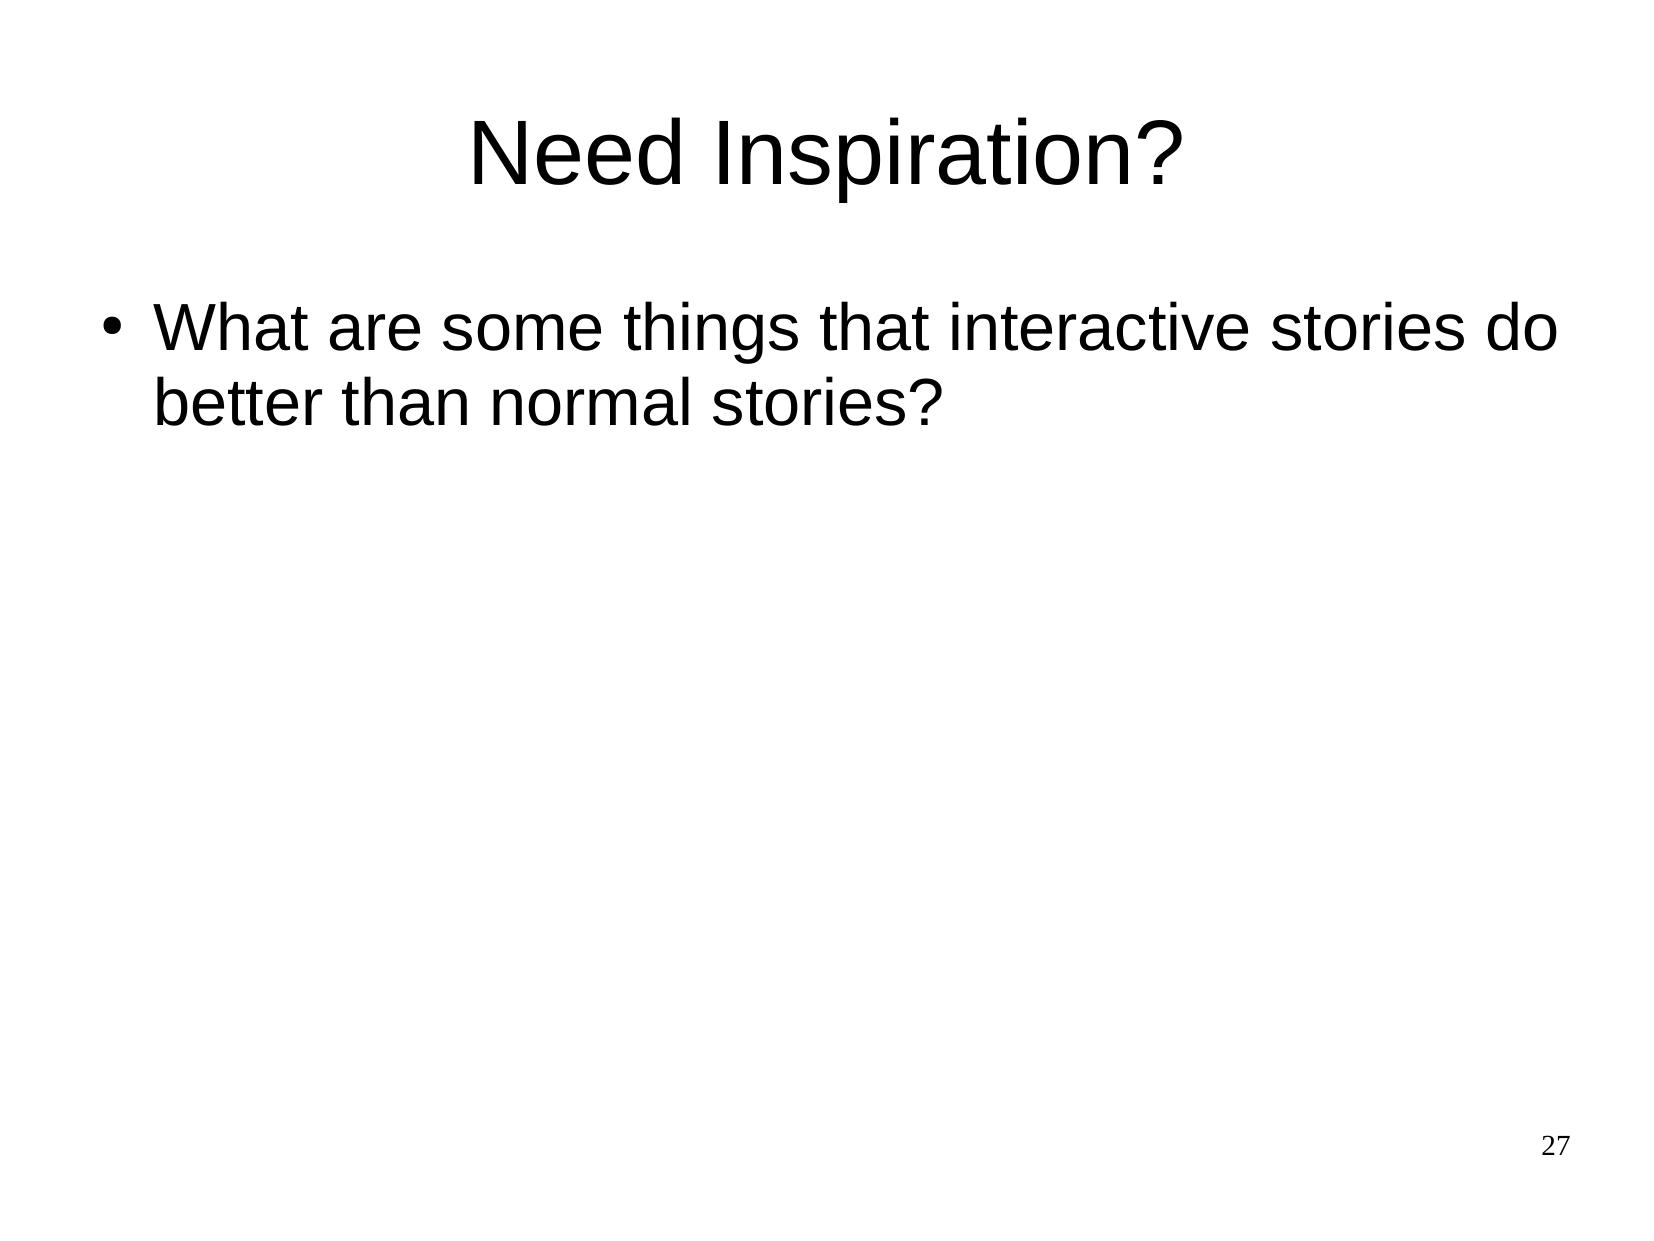

# Need Inspiration?
What are some things that interactive stories do better than normal stories?
27